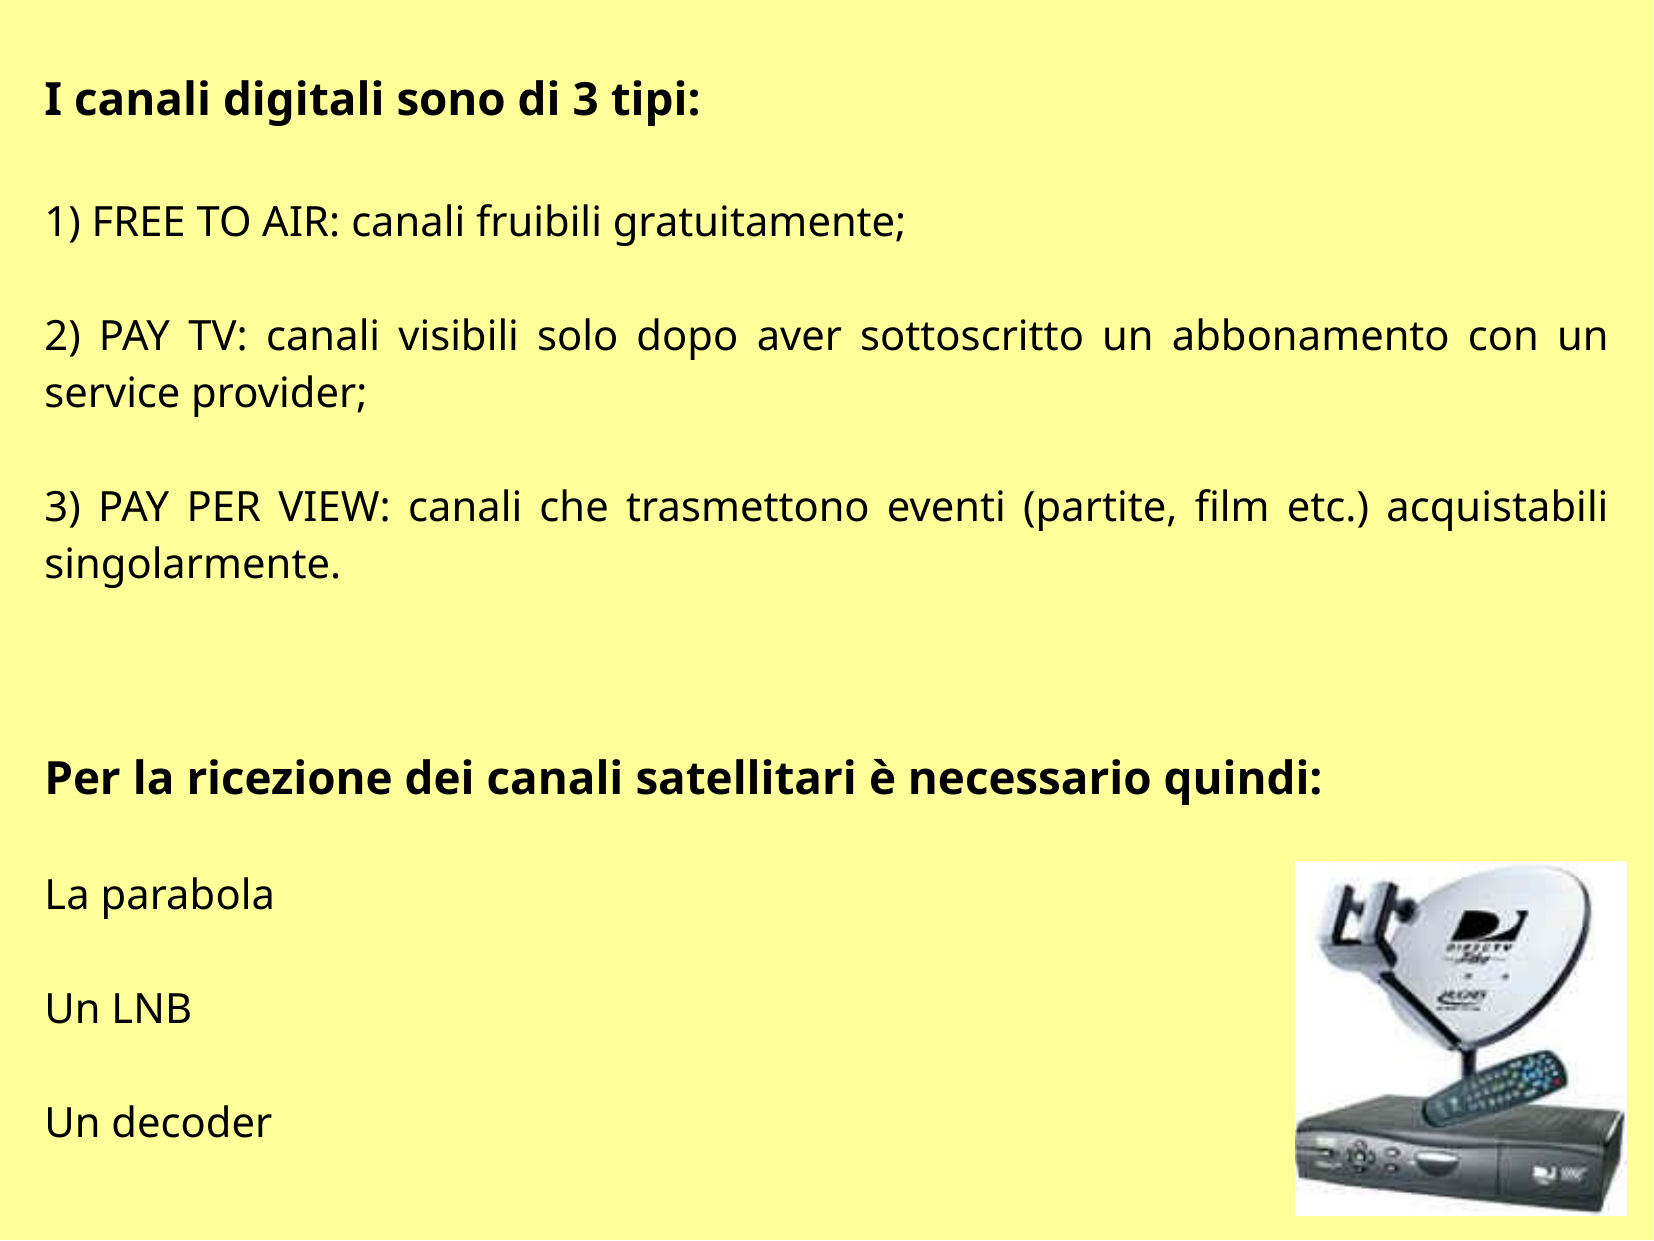

I canali digitali sono di 3 tipi:
1) FREE TO AIR: canali fruibili gratuitamente;
2) PAY TV: canali visibili solo dopo aver sottoscritto un abbonamento con un service provider;
3) PAY PER VIEW: canali che trasmettono eventi (partite, film etc.) acquistabili singolarmente.
Per la ricezione dei canali satellitari è necessario quindi:
La parabola
Un LNB
Un decoder